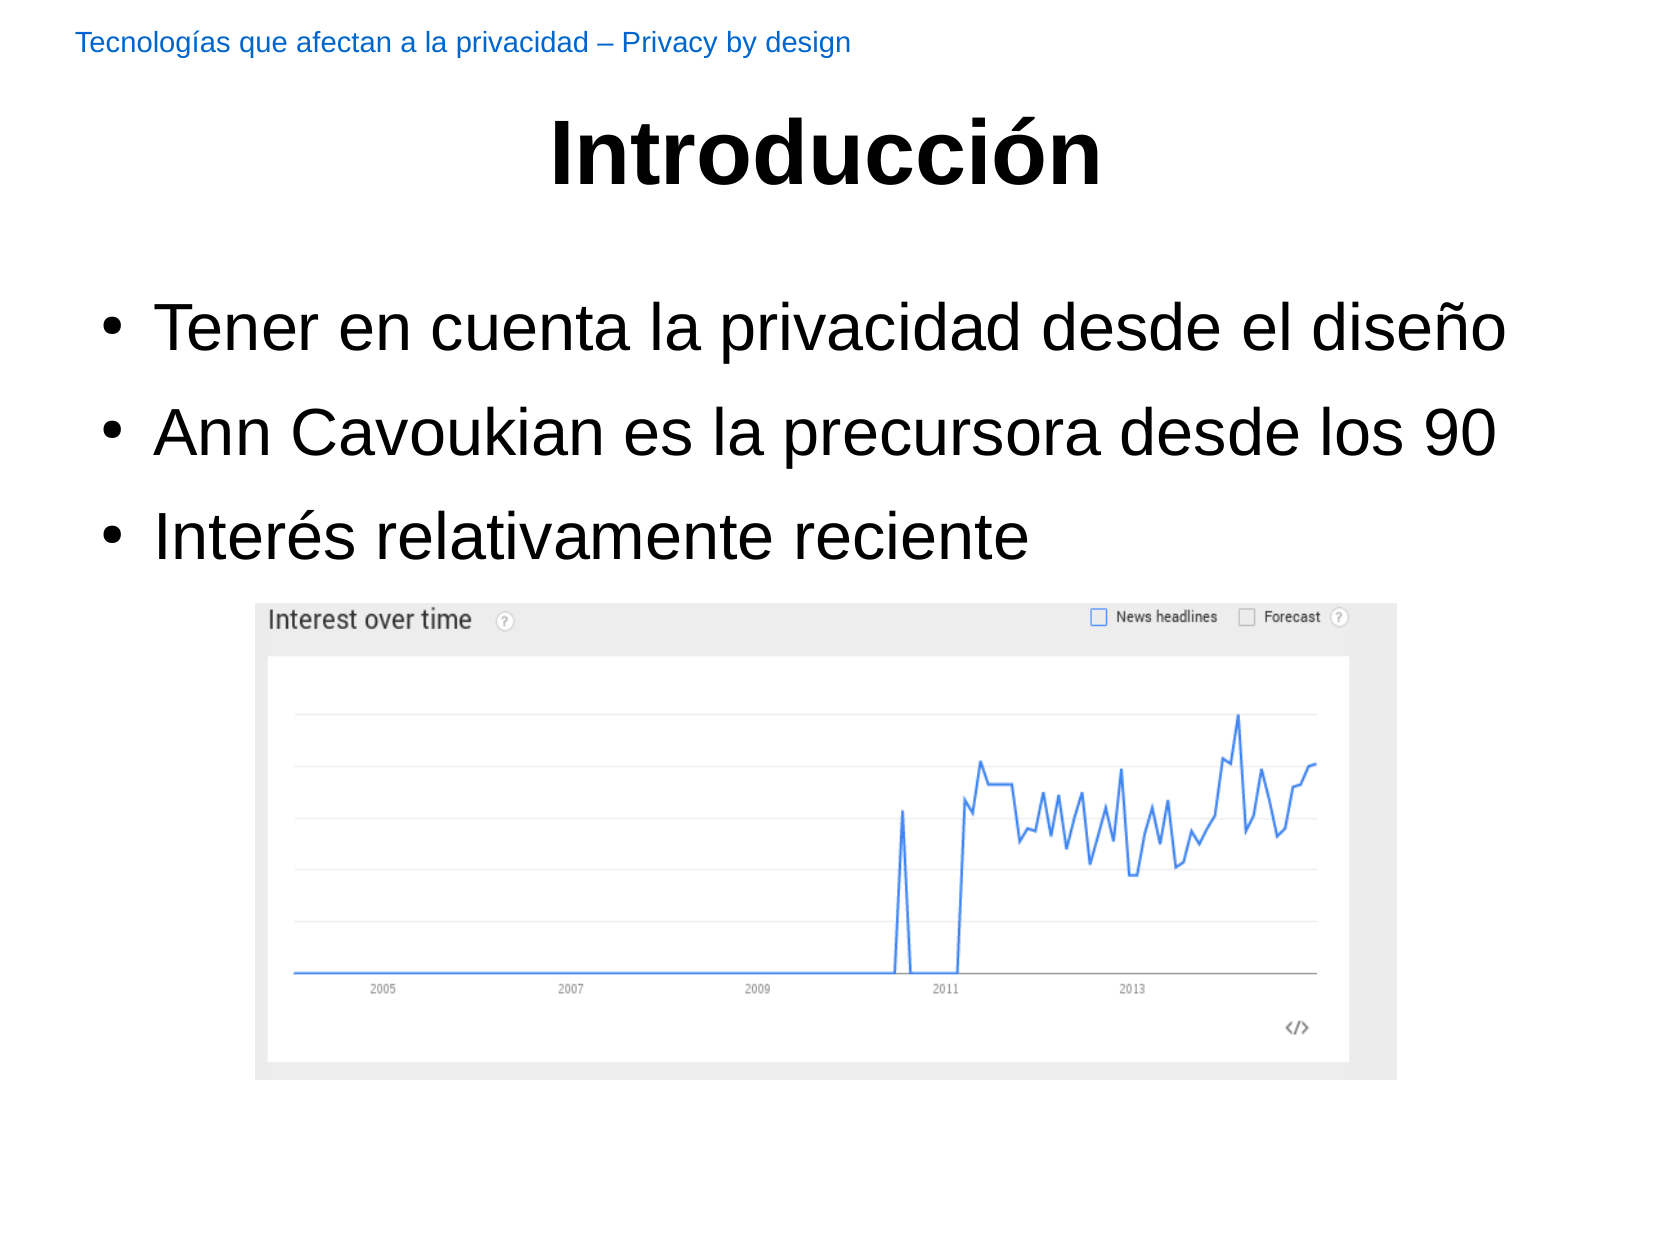

Tecnologías que afectan a la privacidad – Privacy by design
# Introducción
Tener en cuenta la privacidad desde el diseño
Ann Cavoukian es la precursora desde los 90
Interés relativamente reciente